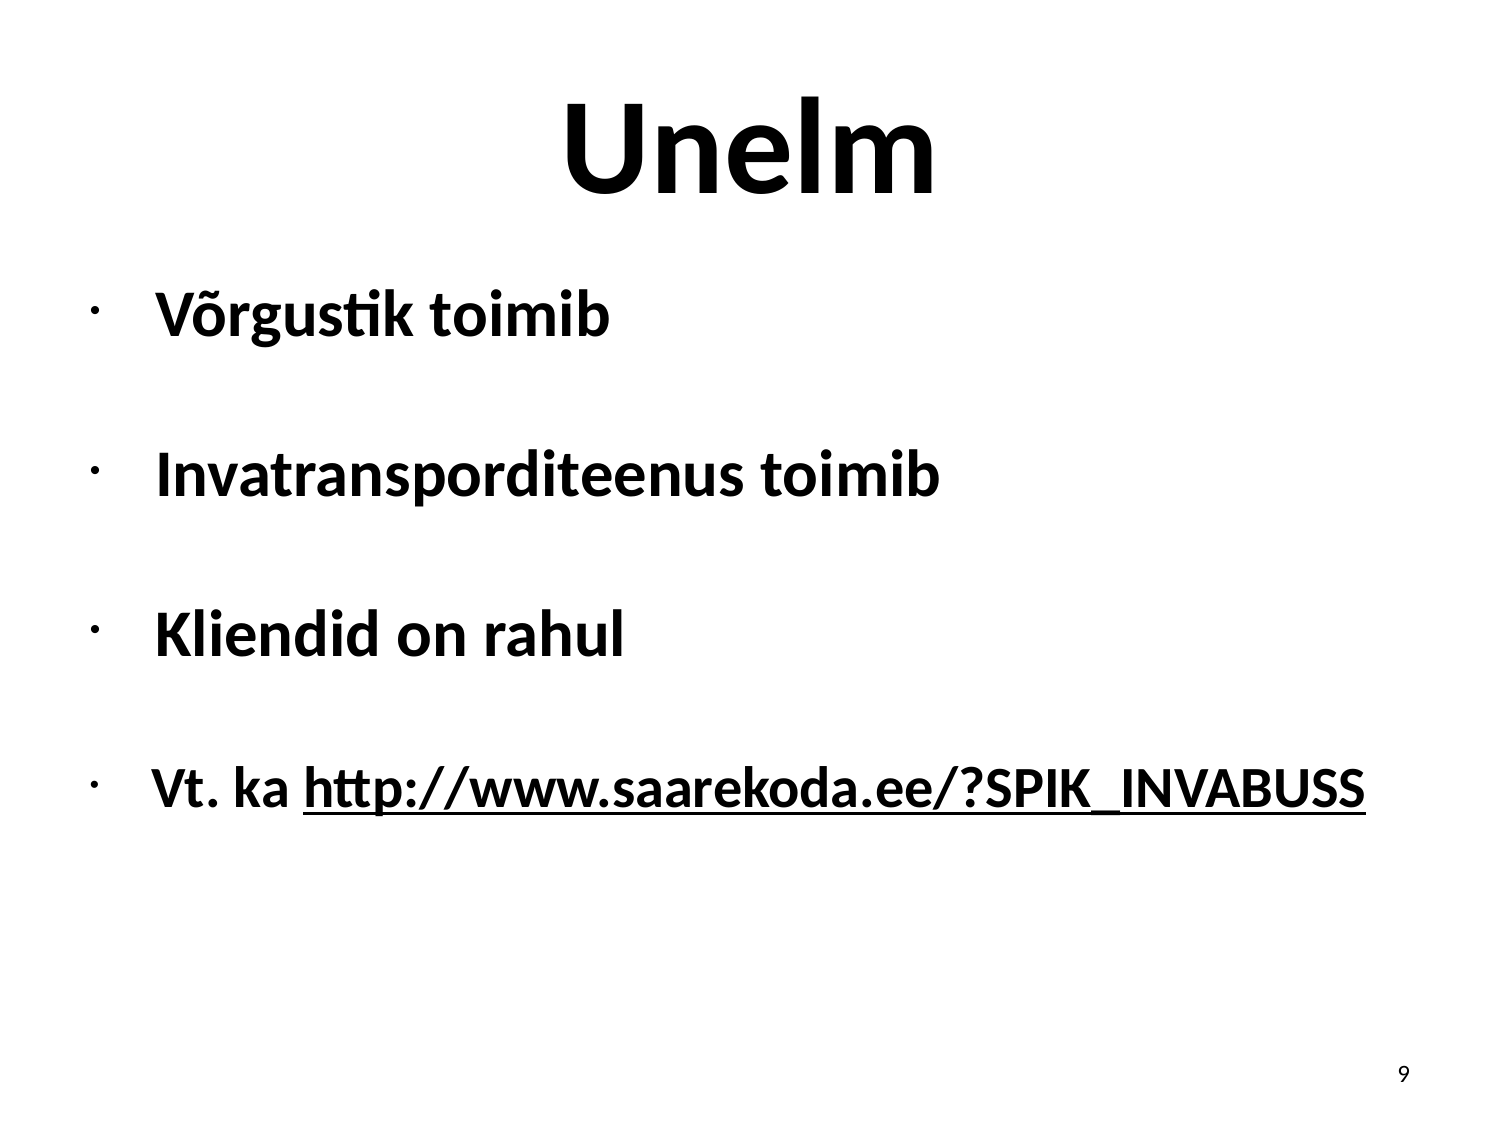

Unelm
 Võrgustik toimib
 Invatransporditeenus toimib
 Kliendid on rahul
 Vt. ka http://www.saarekoda.ee/?SPIK_INVABUSS